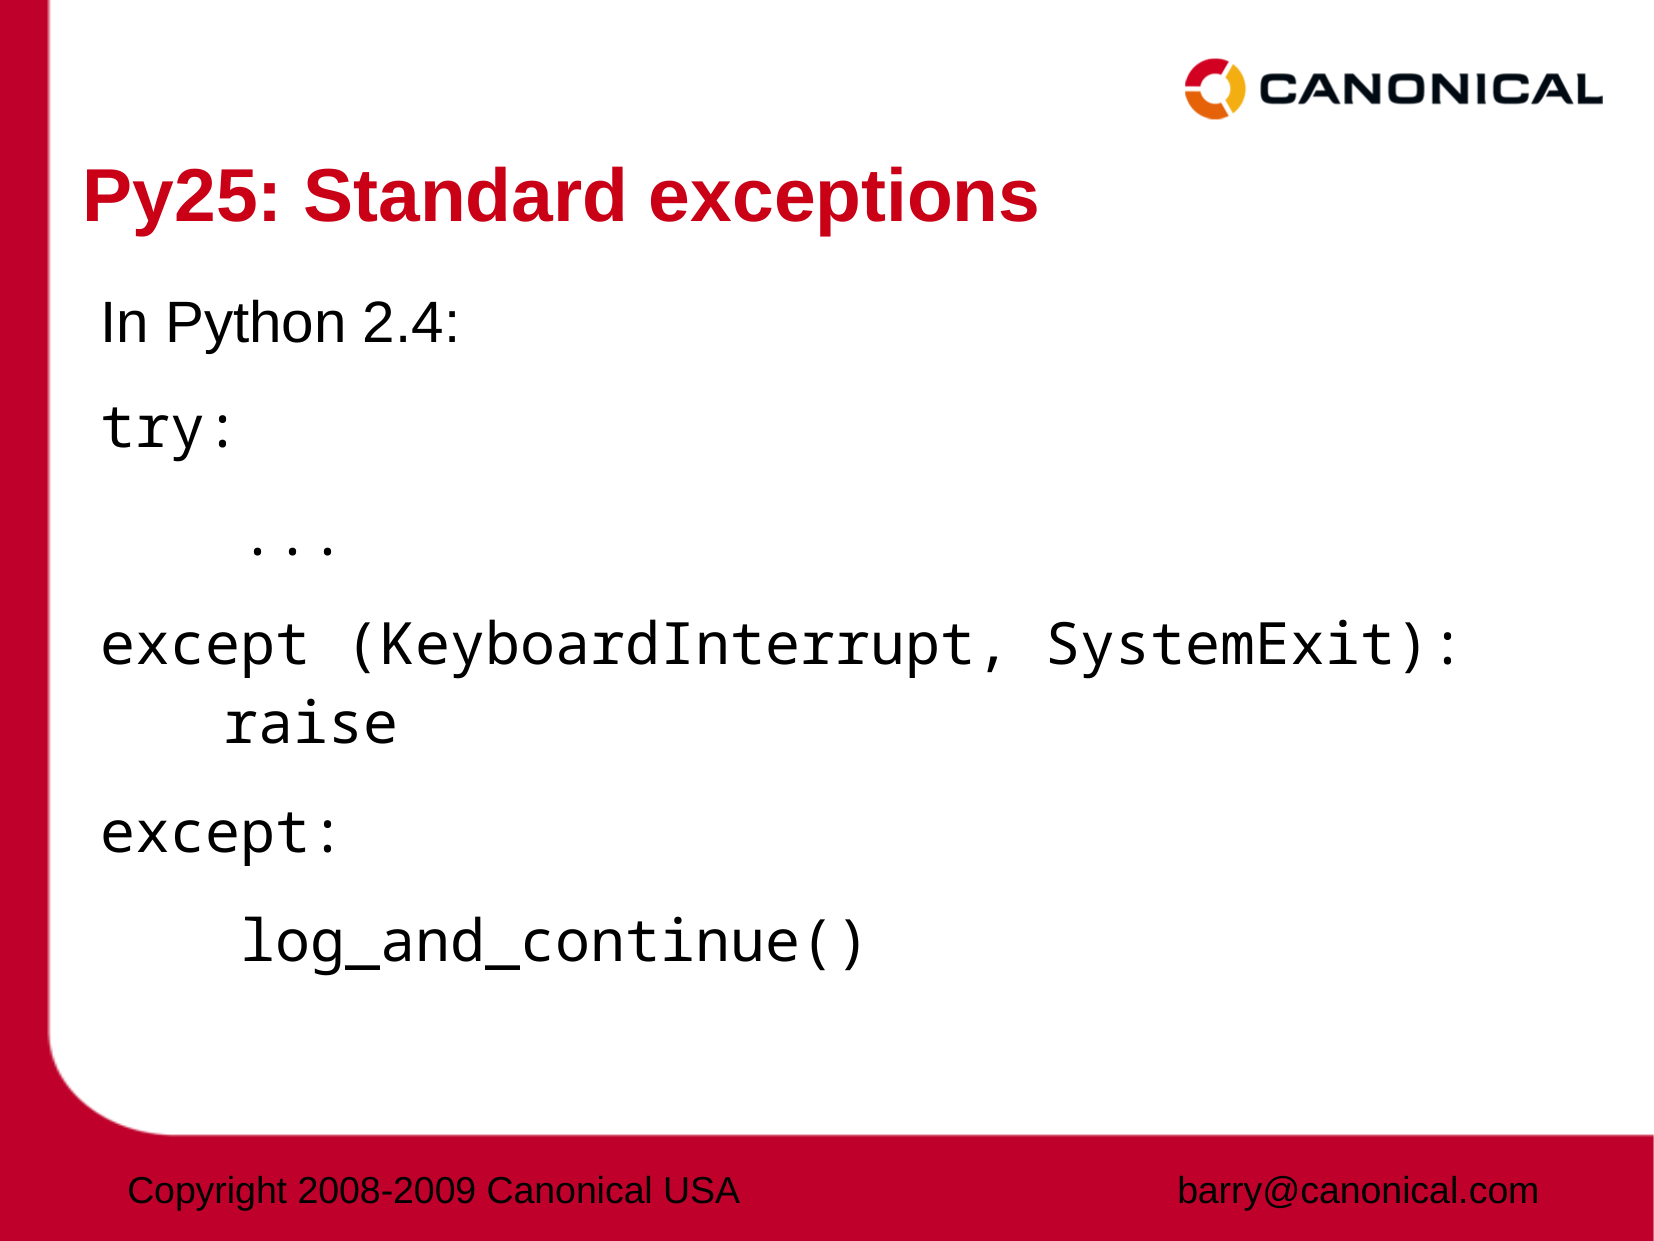

# Py25: Standard exceptions
In Python 2.4:
try:
 ...
except (KeyboardInterrupt, SystemExit): raise
except:
 log_and_continue()